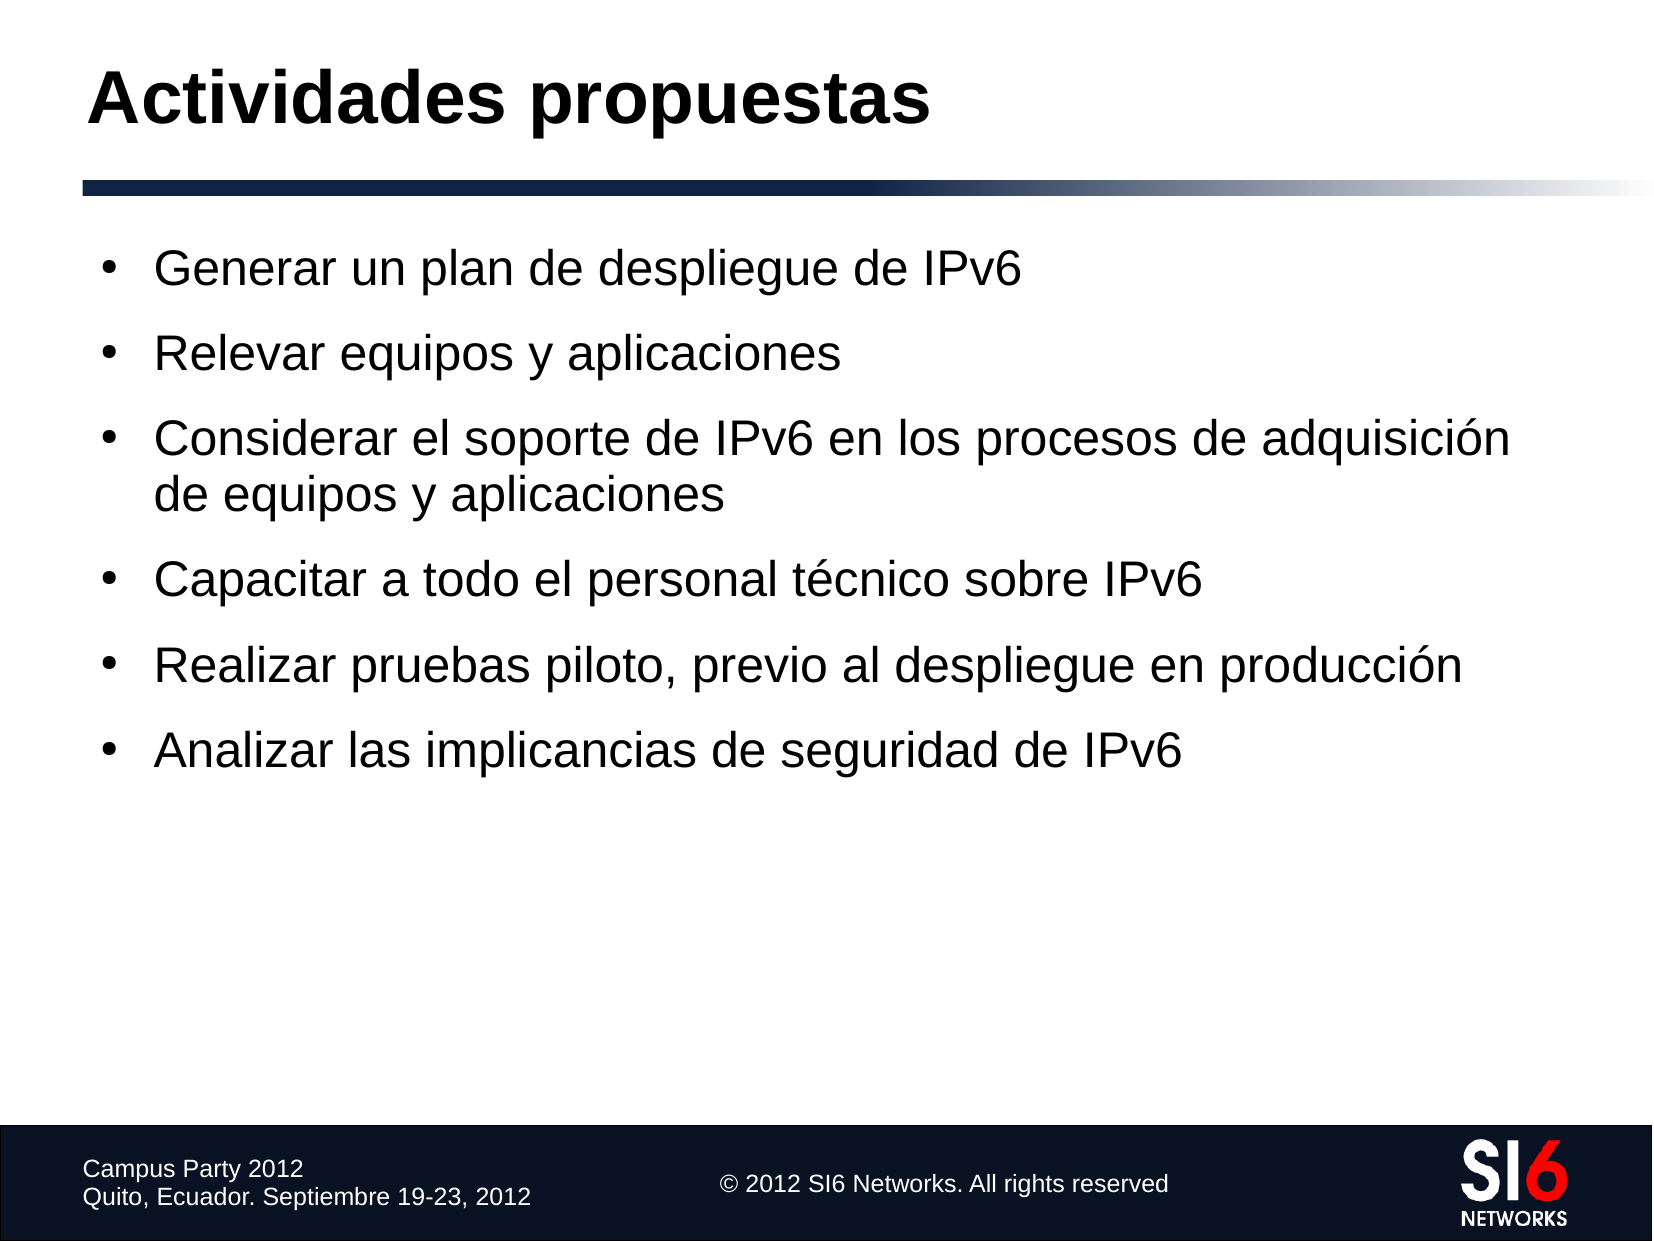

# Actividades propuestas
Generar un plan de despliegue de IPv6
Relevar equipos y aplicaciones
Considerar el soporte de IPv6 en los procesos de adquisición de equipos y aplicaciones
Capacitar a todo el personal técnico sobre IPv6
Realizar pruebas piloto, previo al despliegue en producción
Analizar las implicancias de seguridad de IPv6
Congreso de Seguridad en Computo 2011